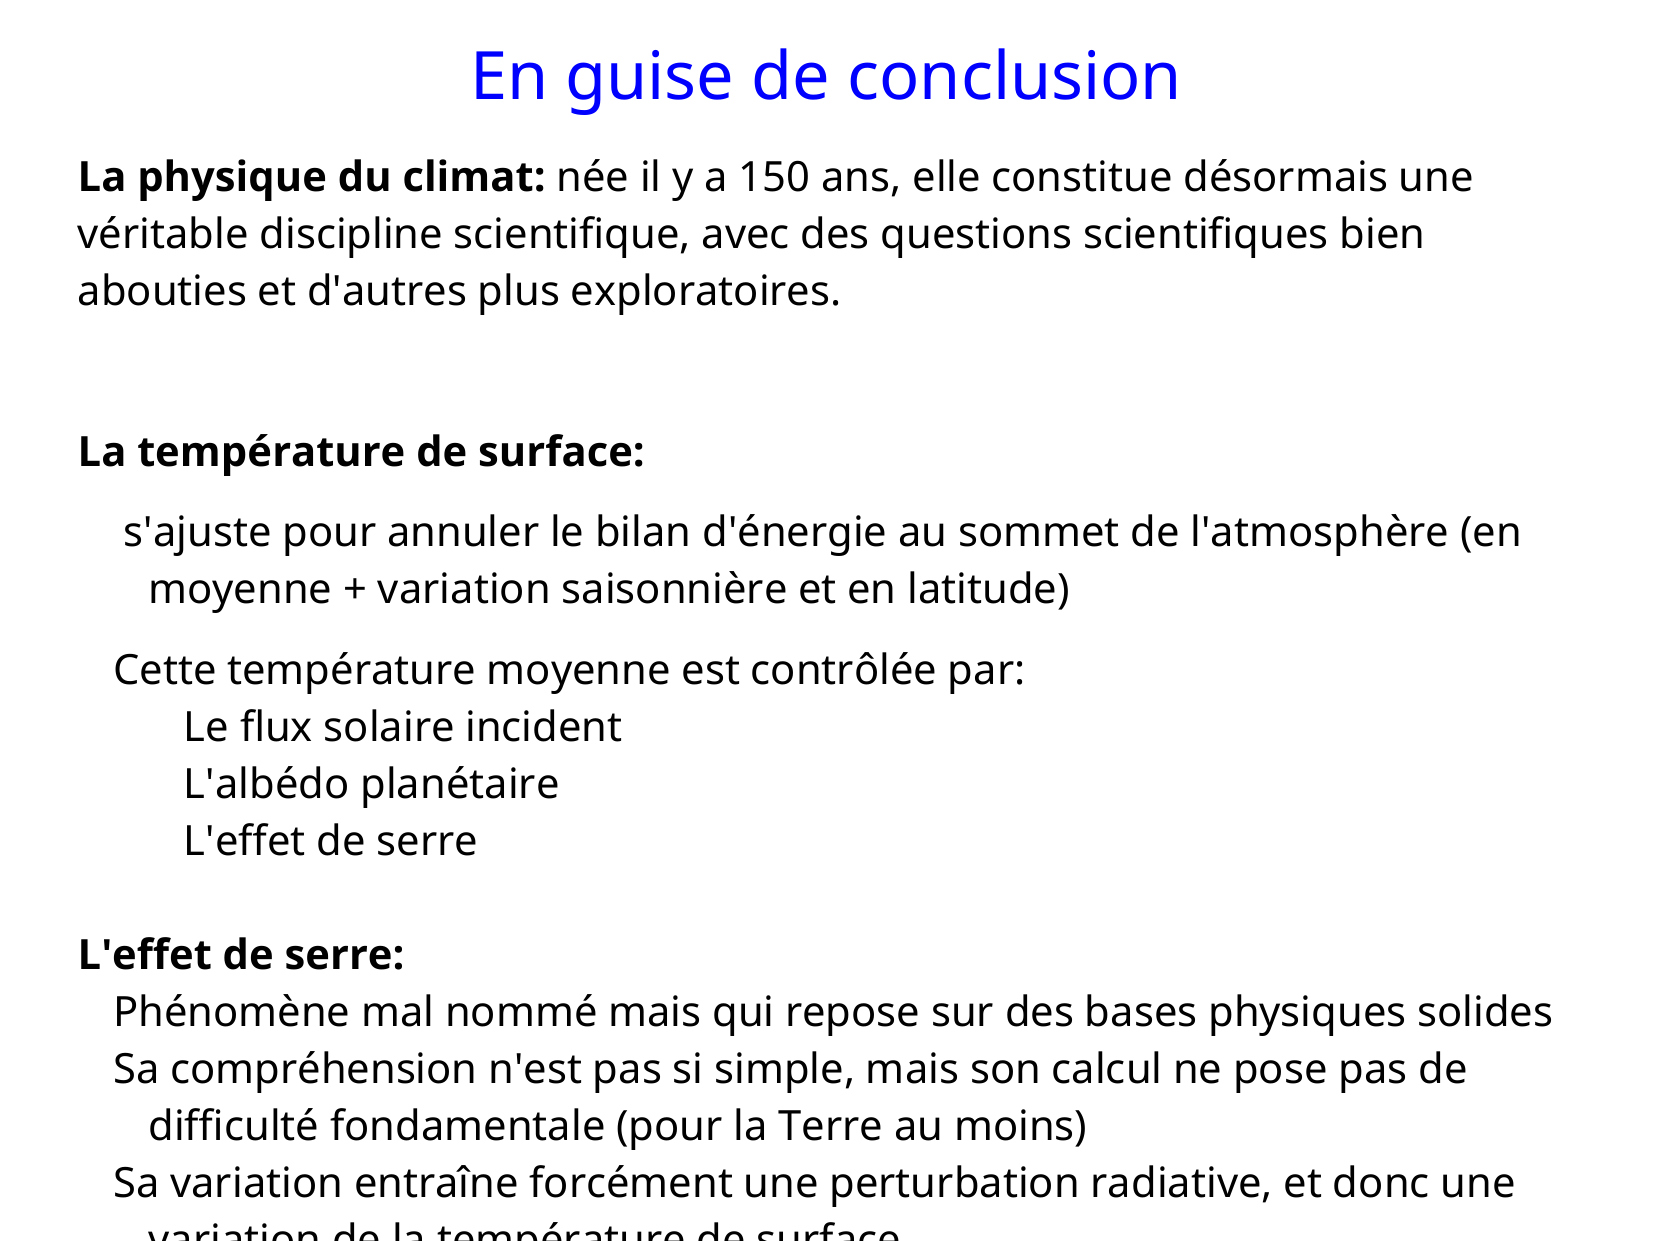

# En guise de conclusion
La physique du climat: née il y a 150 ans, elle constitue désormais une véritable discipline scientifique, avec des questions scientifiques bien abouties et d'autres plus exploratoires.
La température de surface:
 s'ajuste pour annuler le bilan d'énergie au sommet de l'atmosphère (en moyenne + variation saisonnière et en latitude)
Cette température moyenne est contrôlée par:
Le flux solaire incident
L'albédo planétaire
L'effet de serre
L'effet de serre:
Phénomène mal nommé mais qui repose sur des bases physiques solides
Sa compréhension n'est pas si simple, mais son calcul ne pose pas de difficulté fondamentale (pour la Terre au moins)
Sa variation entraîne forcément une perturbation radiative, et donc une variation de la température de surface